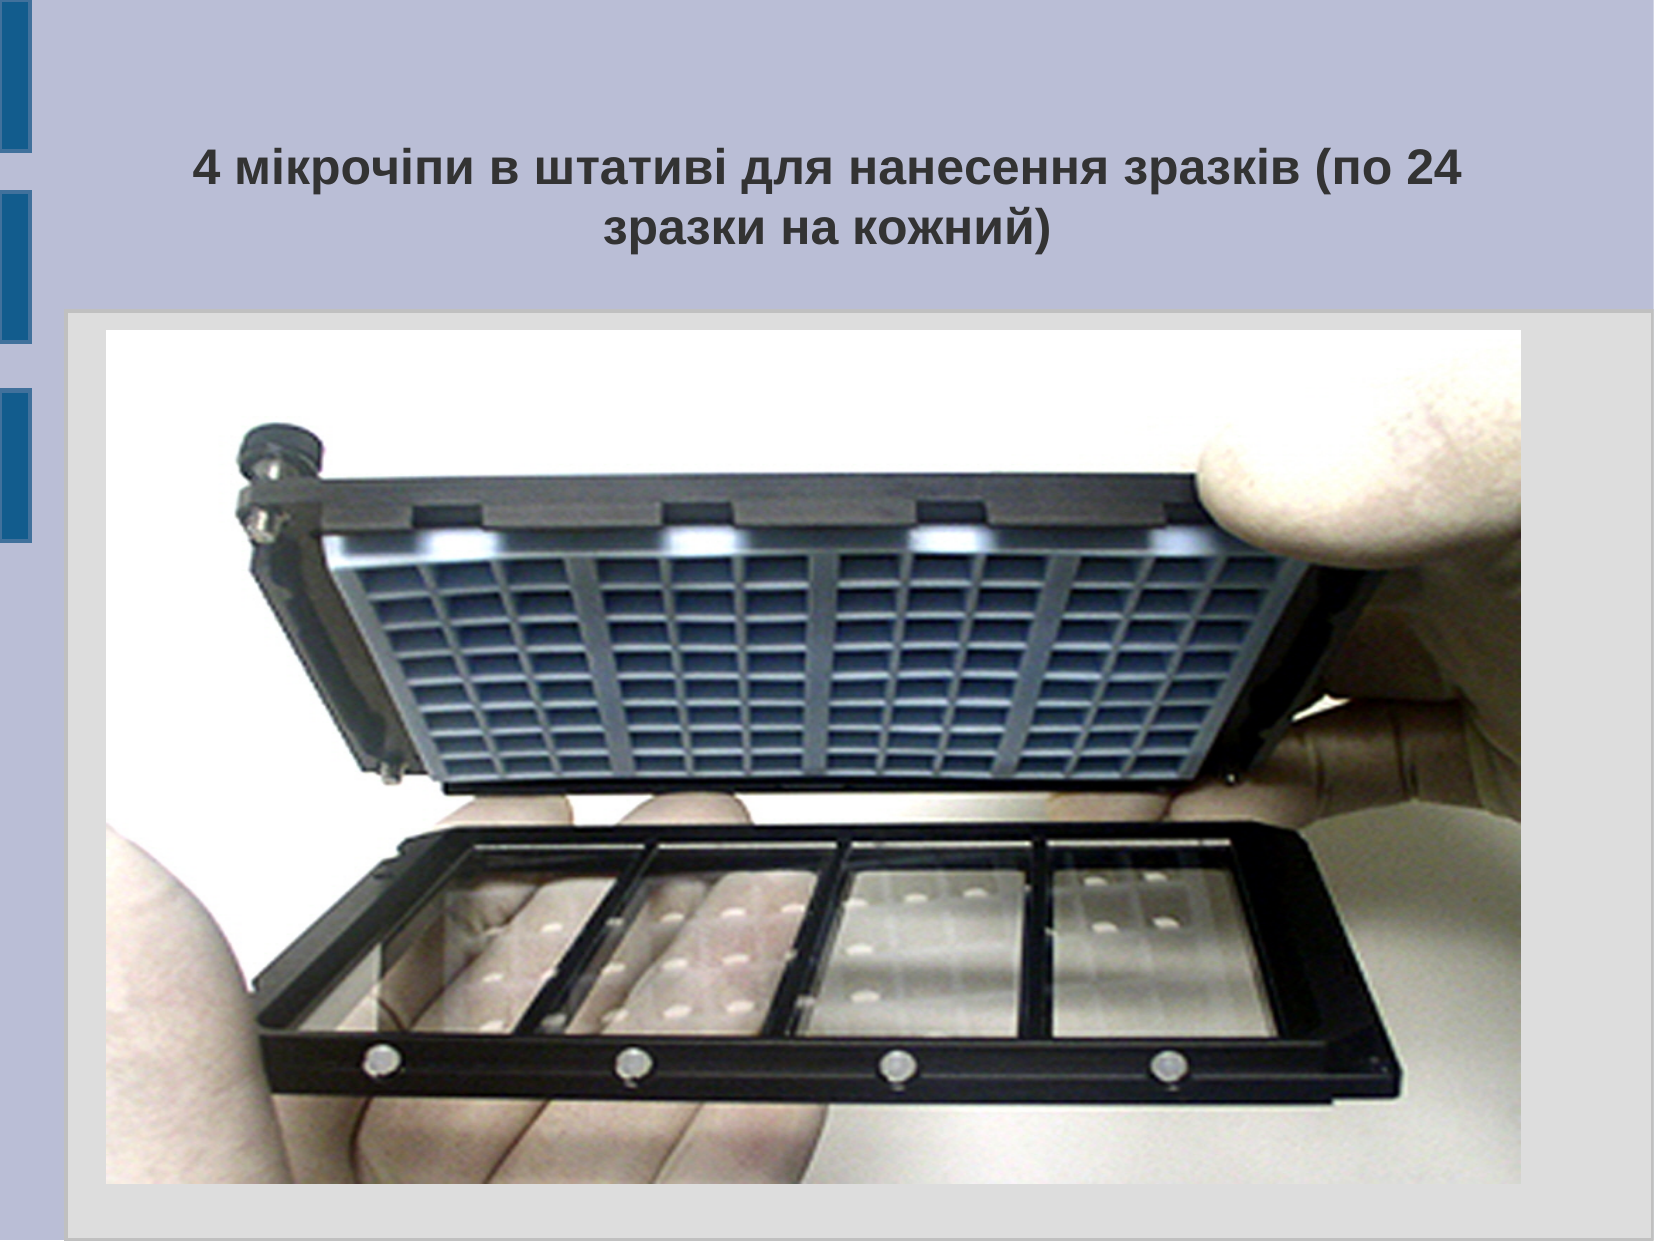

# 4 мікрочіпи в штативі для нанесення зразків (по 24 зразки на кожний)